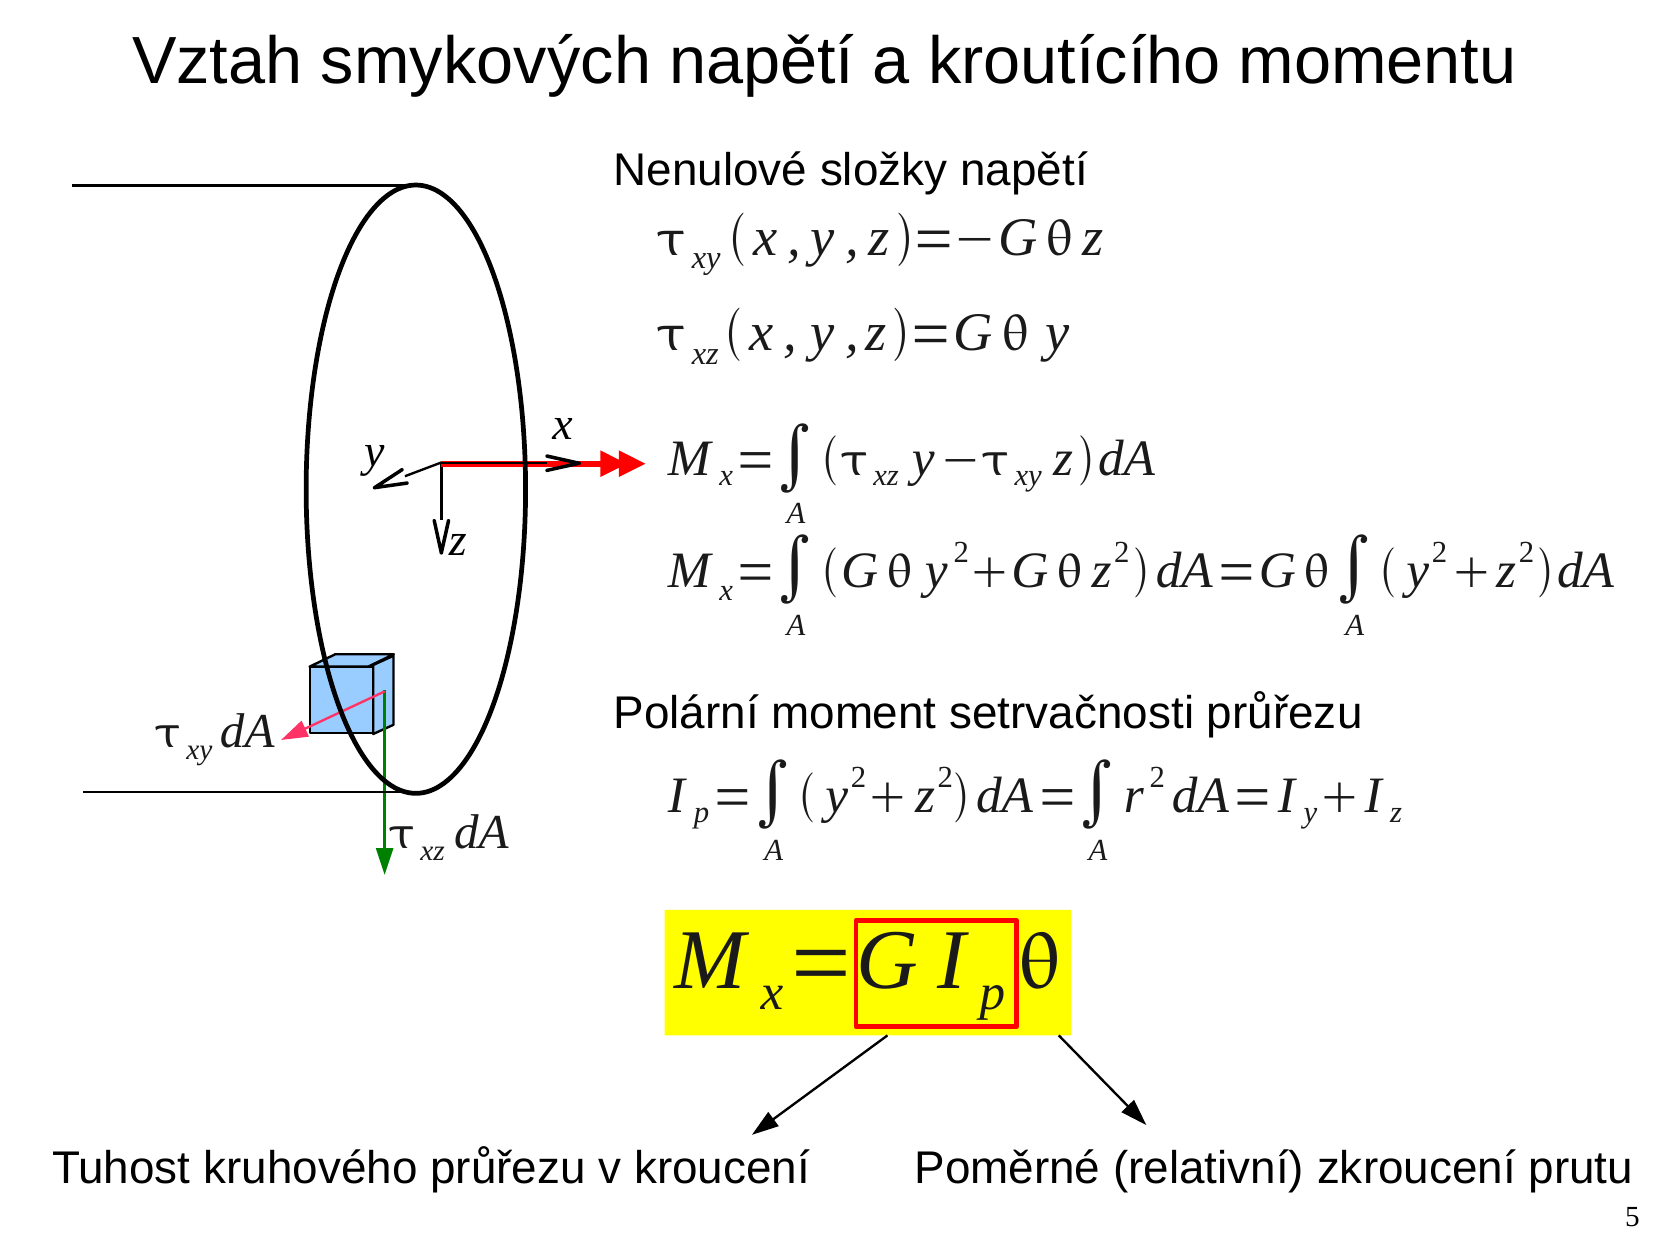

# Vztah smykových napětí a kroutícího momentu
Nenulové složky napětí
x
y
z
Polární moment setrvačnosti průřezu
Tuhost kruhového průřezu v kroucení
Poměrné (relativní) zkroucení prutu
5